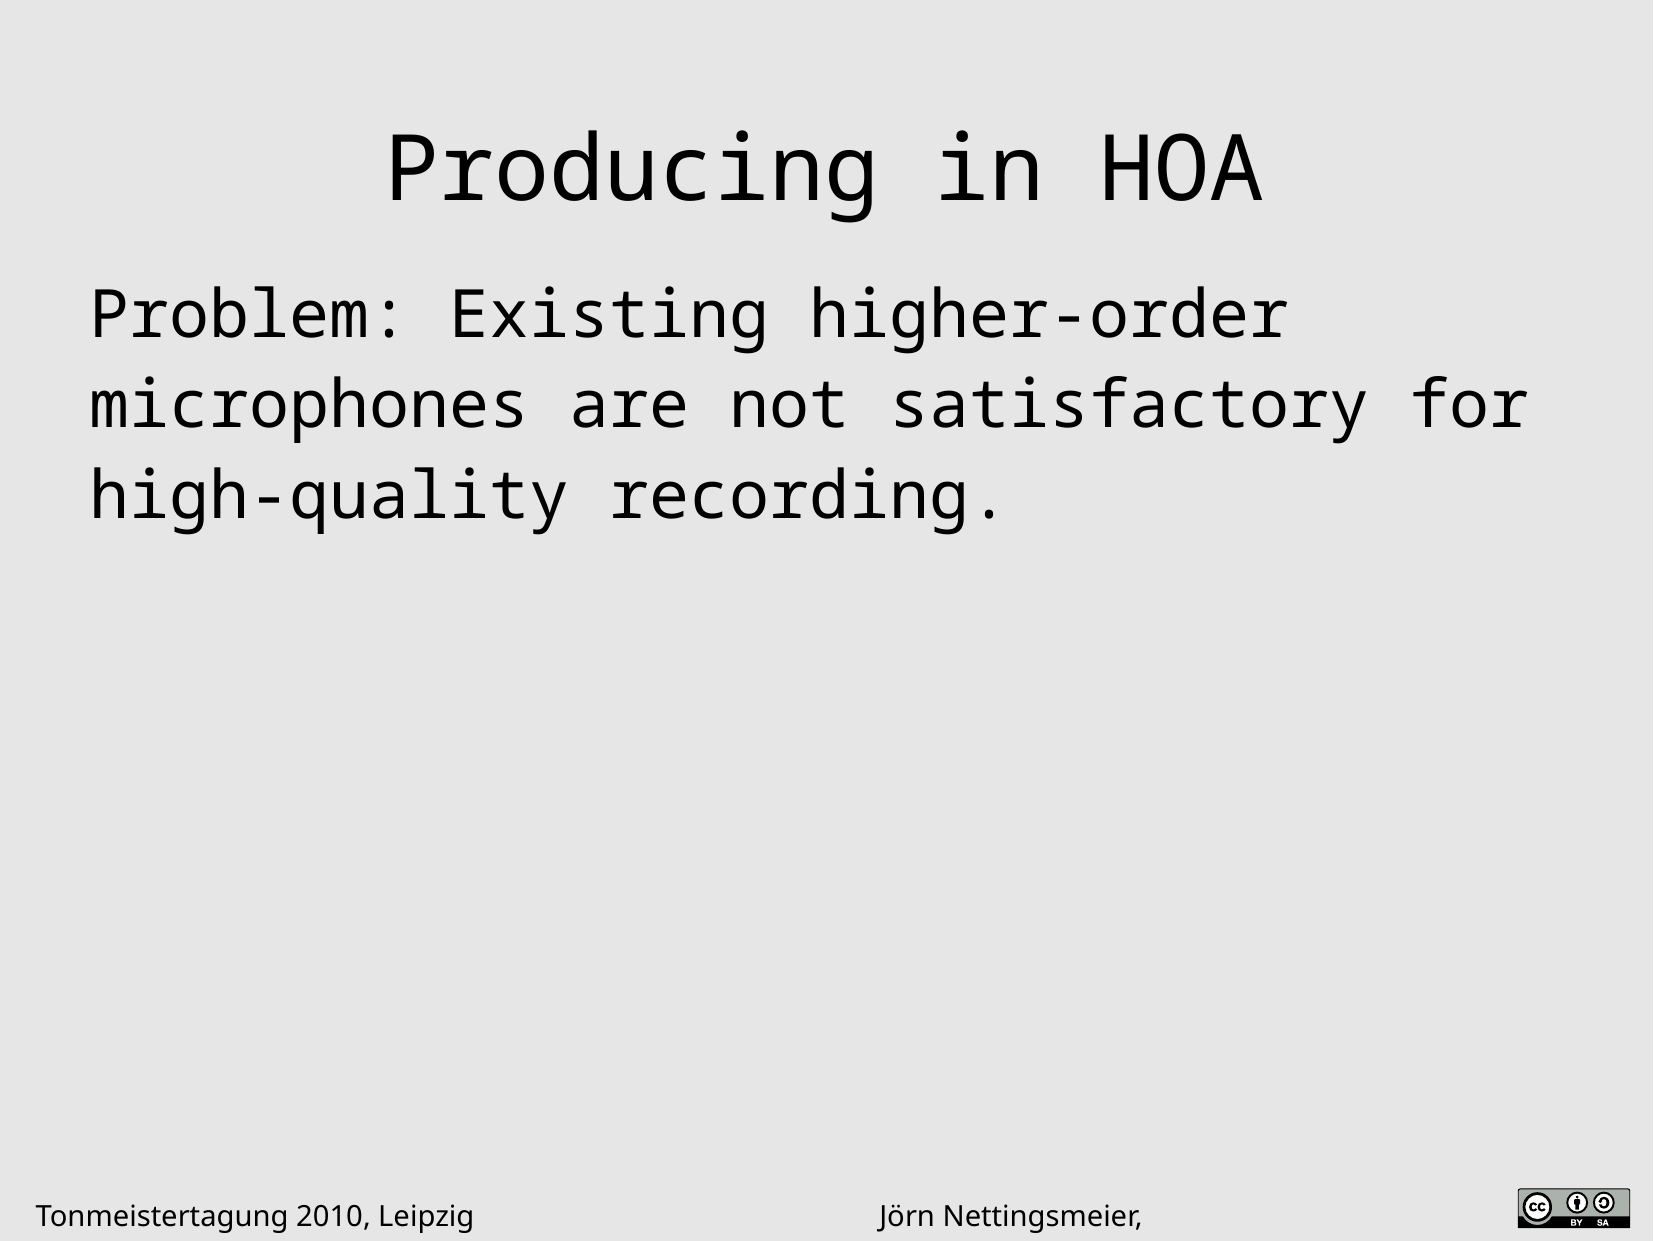

# Producing in HOA
Problem: Existing higher-order microphones are not satisfactory for high-quality recording.